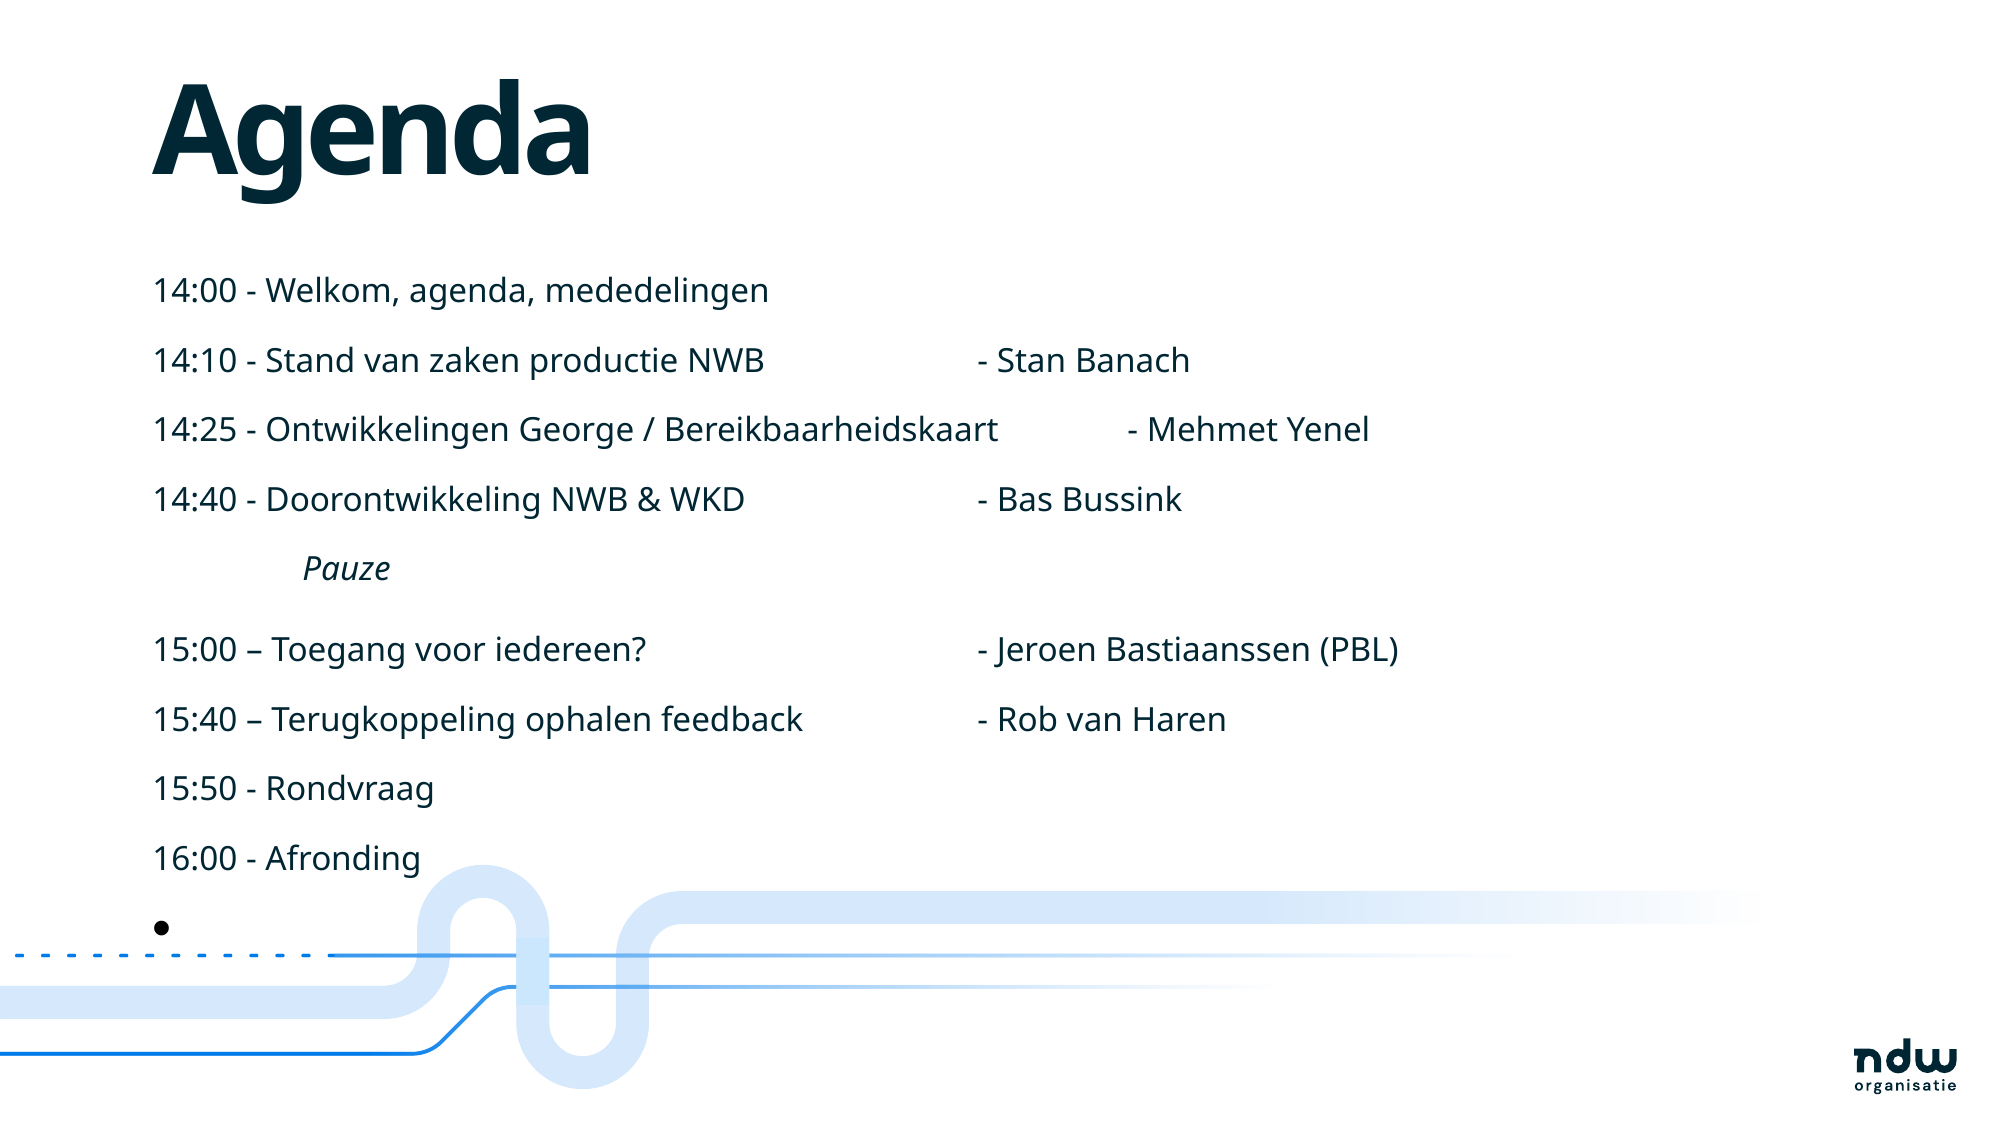

# Agenda
14:00 - Welkom, agenda, mededelingen
14:10 - Stand van zaken productie NWB 	 		- Stan Banach
14:25 - Ontwikkelingen George / Bereikbaarheidskaart		- Mehmet Yenel
14:40 - Doorontwikkeling NWB & WKD 			- Bas Bussink
		Pauze
15:00 – Toegang voor iedereen?					- Jeroen Bastiaanssen (PBL)
15:40 – Terugkoppeling ophalen feedback			- Rob van Haren
15:50 - Rondvraag
16:00 - Afronding